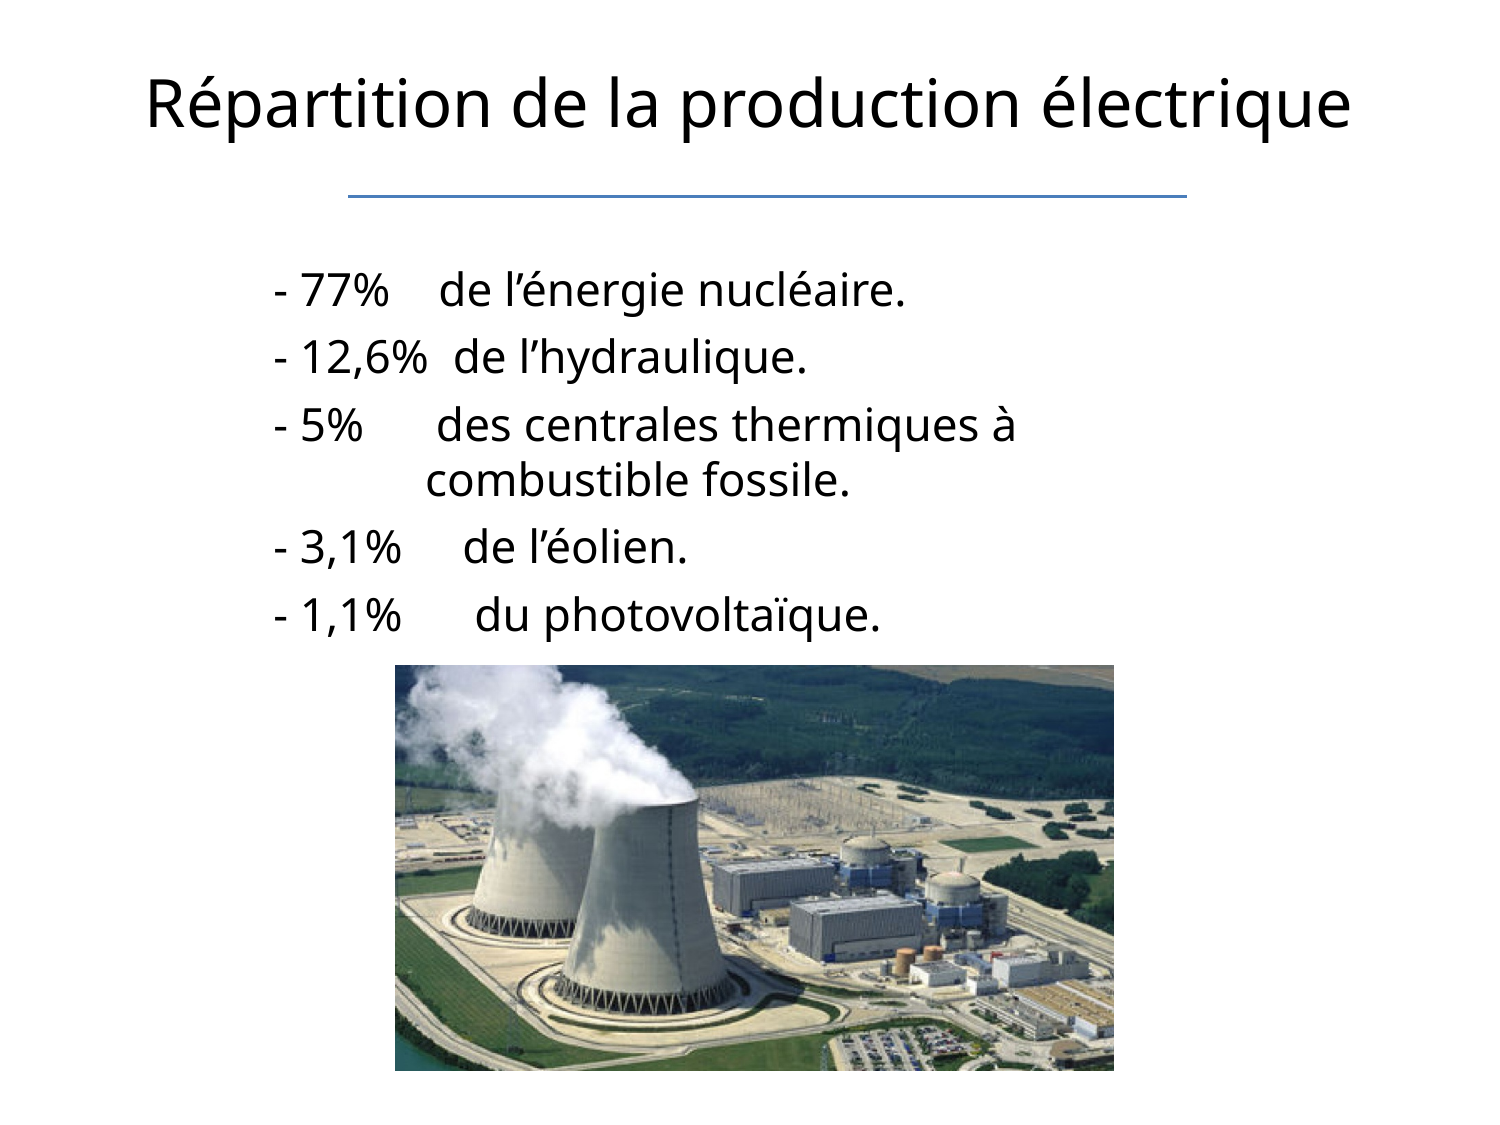

Répartition de la production électrique
- 77% de l’énergie nucléaire.
- 12,6% de l’hydraulique.
- 5% des centrales thermiques à
 combustible fossile.
- 3,1% de l’éolien.
- 1,1% du photovoltaïque.